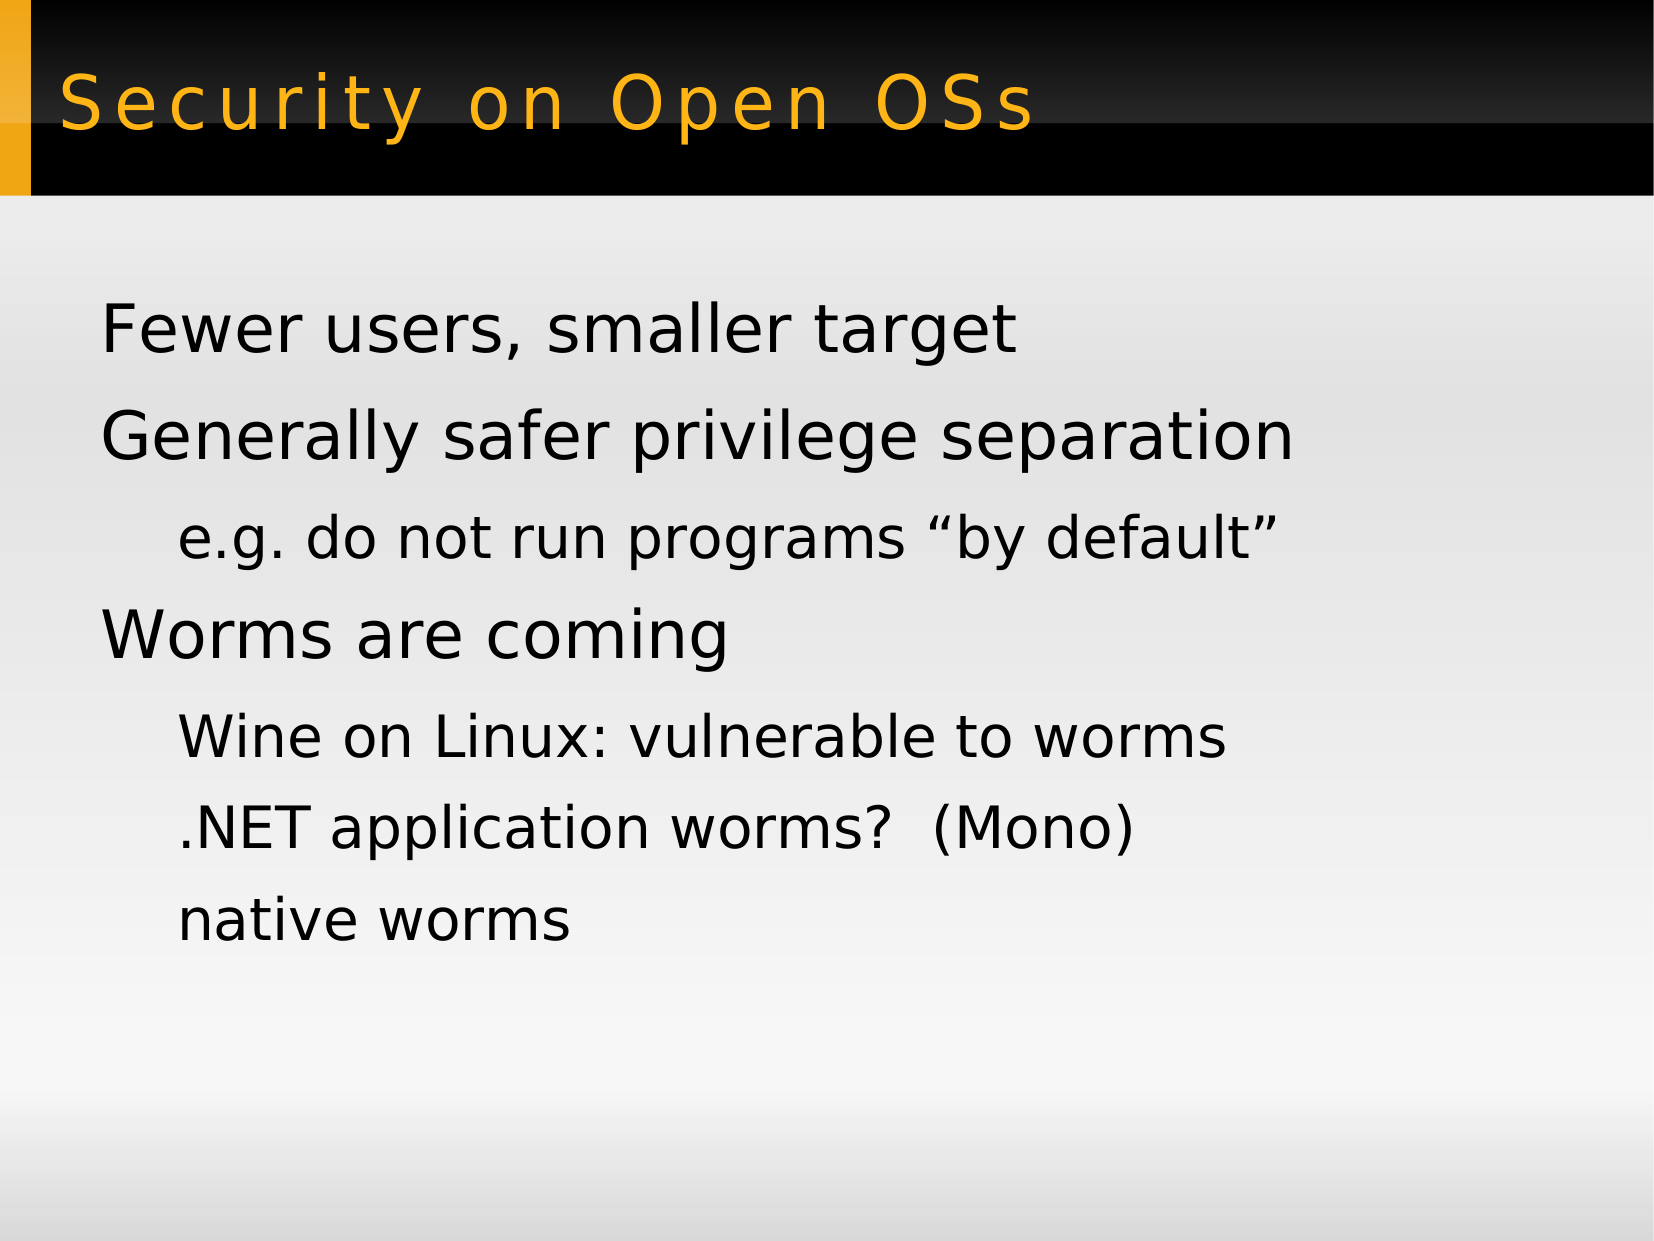

# Security on Open OSs
Fewer users, smaller target
Generally safer privilege separation
e.g. do not run programs “by default”
Worms are coming
Wine on Linux: vulnerable to worms
.NET application worms? (Mono)
native worms